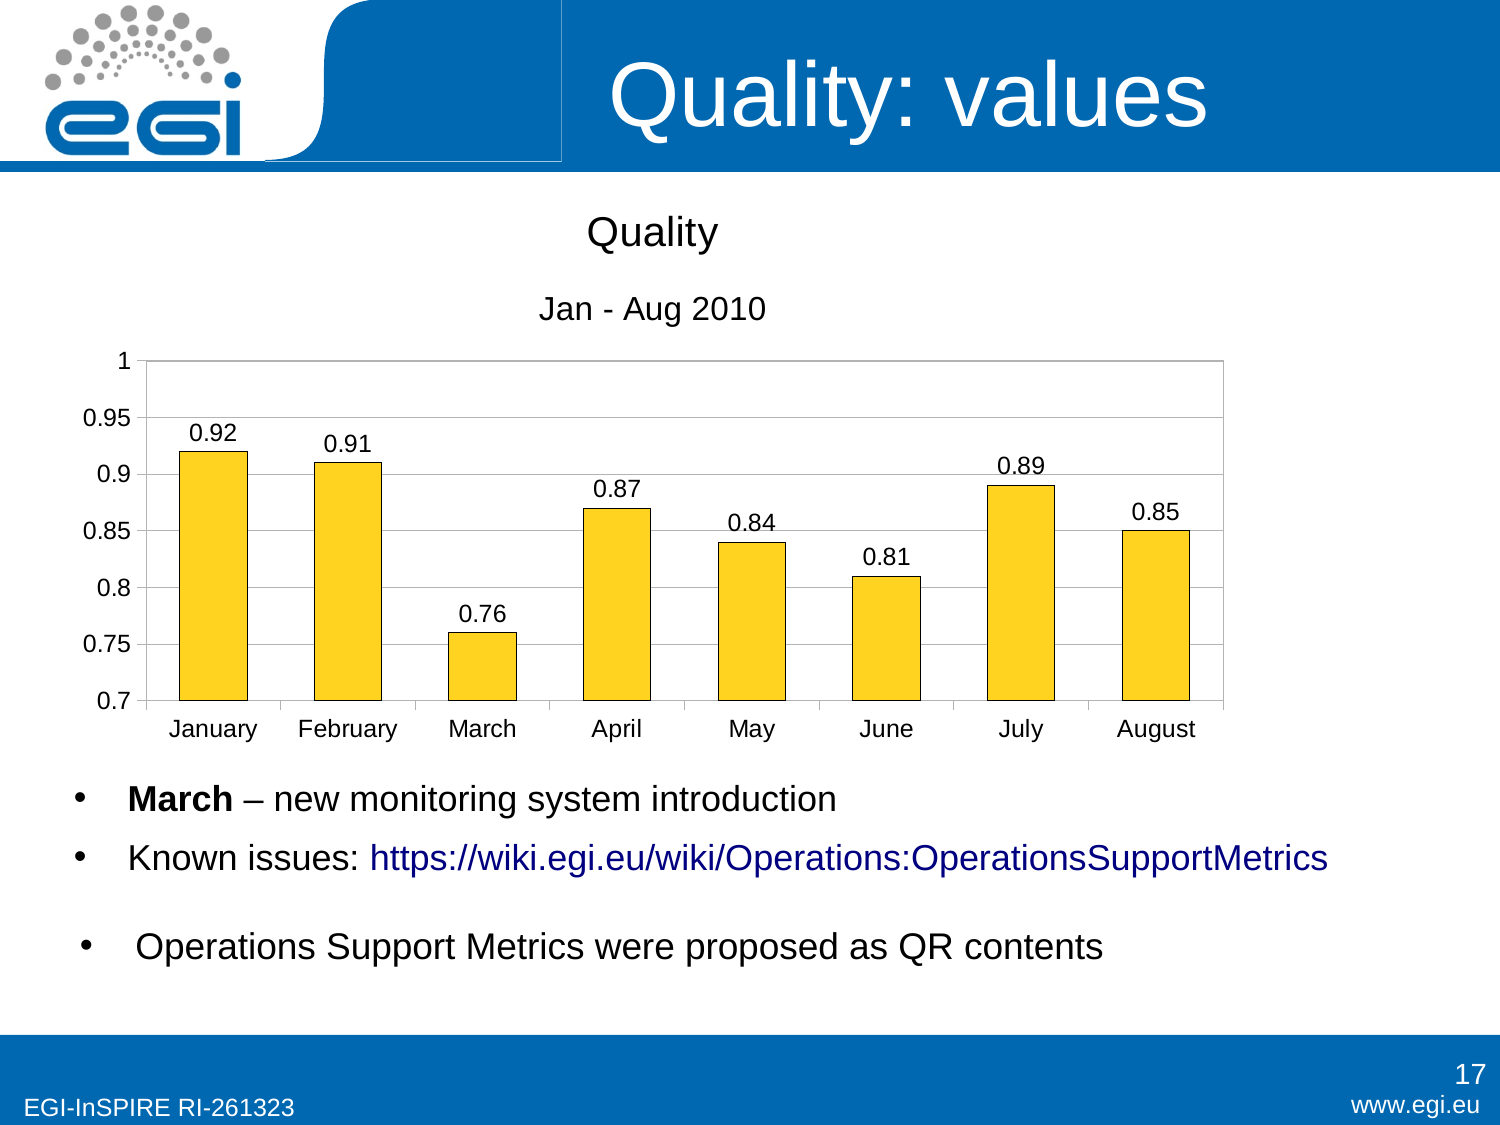

# Quality: values
### Chart: Quality
Jan - Aug 2010
| Category | qual |
|---|---|
| January | 0.92 |
| February | 0.91 |
| March | 0.76 |
| April | 0.87 |
| May | 0.84 |
| June | 0.81 |
| July | 0.89 |
| August | 0.85 |March – new monitoring system introduction
Known issues: https://wiki.egi.eu/wiki/Operations:OperationsSupportMetrics
Operations Support Metrics were proposed as QR contents
17